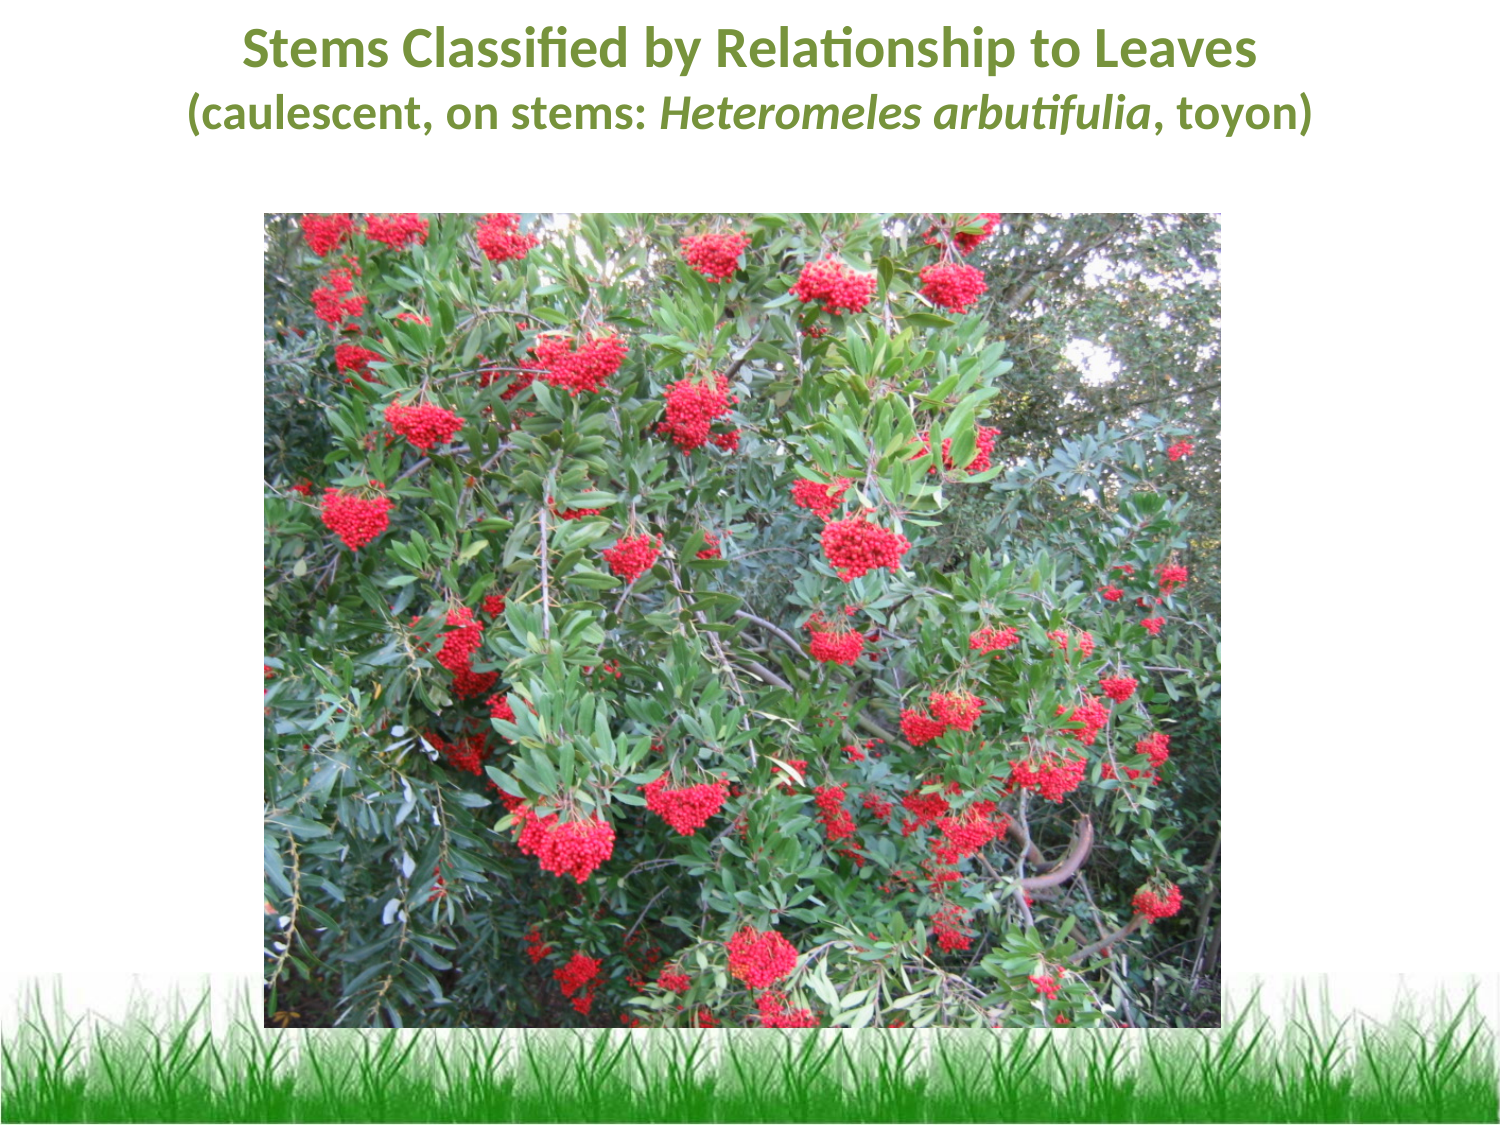

# Stems Classified by Relationship to Leaves (caulescent, on stems: Heteromeles arbutifulia, toyon)